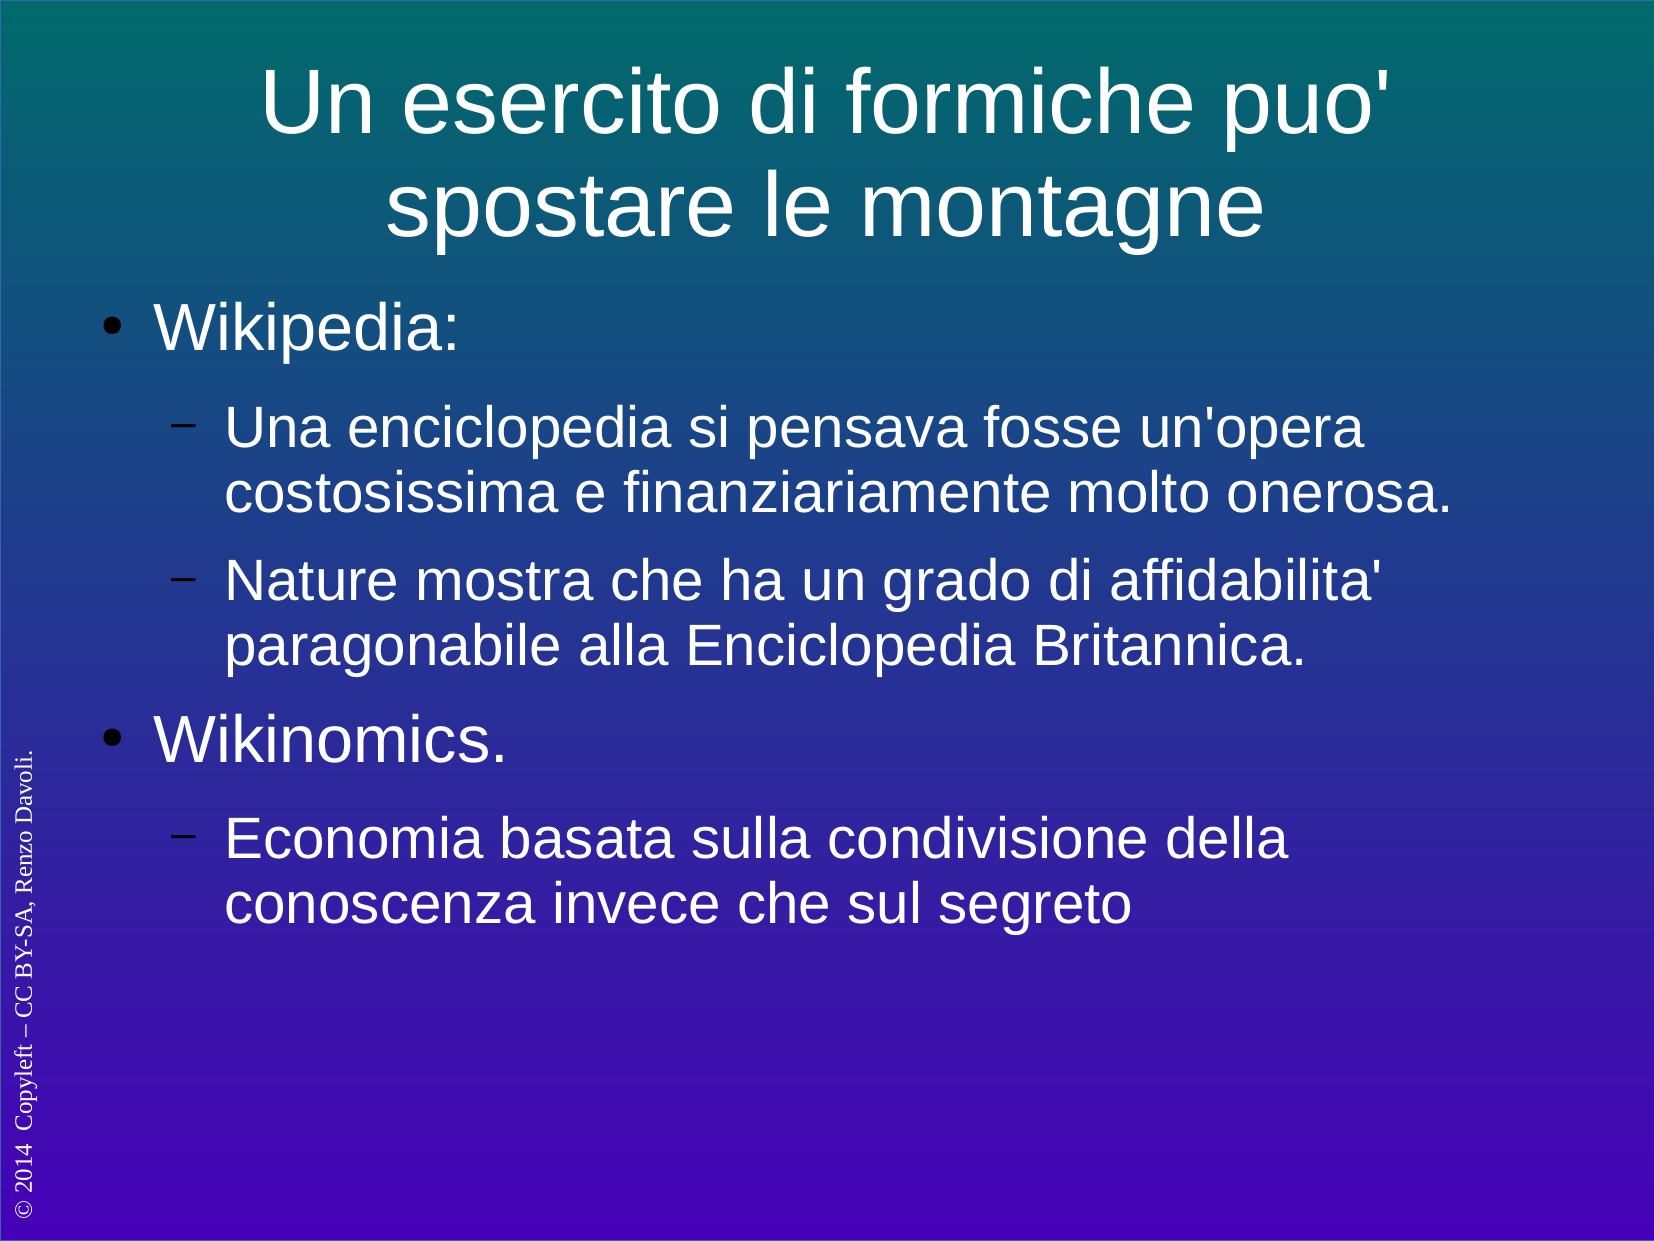

# Un esercito di formiche puo' spostare le montagne
Wikipedia:
Una enciclopedia si pensava fosse un'opera costosissima e finanziariamente molto onerosa.
Nature mostra che ha un grado di affidabilita' paragonabile alla Enciclopedia Britannica.
Wikinomics.
Economia basata sulla condivisione della conoscenza invece che sul segreto